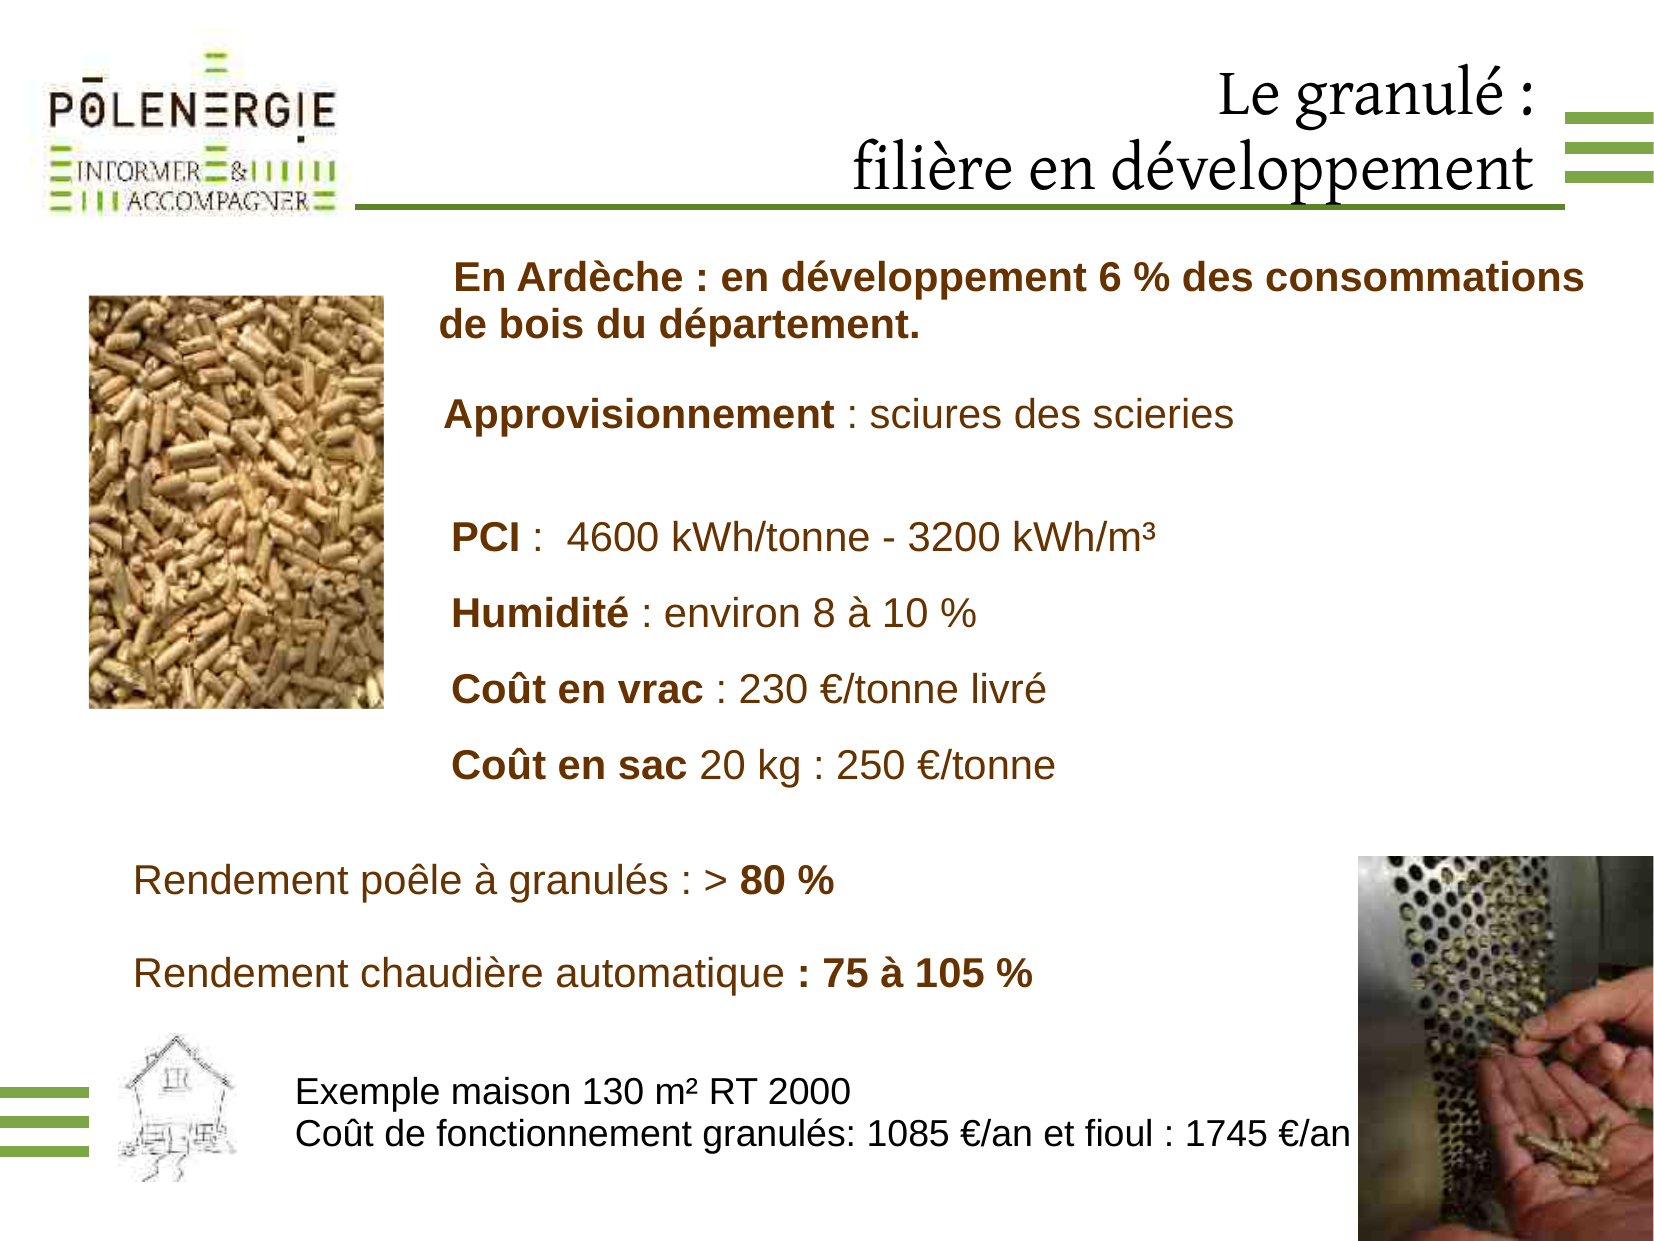

# Le granulé : filière en développement
En Ardèche : en développement 6 % des consommations de bois du département.
Approvisionnement : sciures des scieries
 PCI : 4600 kWh/tonne - 3200 kWh/m³
 Humidité : environ 8 à 10 %
 Coût en vrac : 230 €/tonne livré
 Coût en sac 20 kg : 250 €/tonne
Rendement poêle à granulés : > 80 %
Rendement chaudière automatique : 75 à 105 %
Exemple maison 130 m² RT 2000
Coût de fonctionnement granulés: 1085 €/an et fioul : 1745 €/an